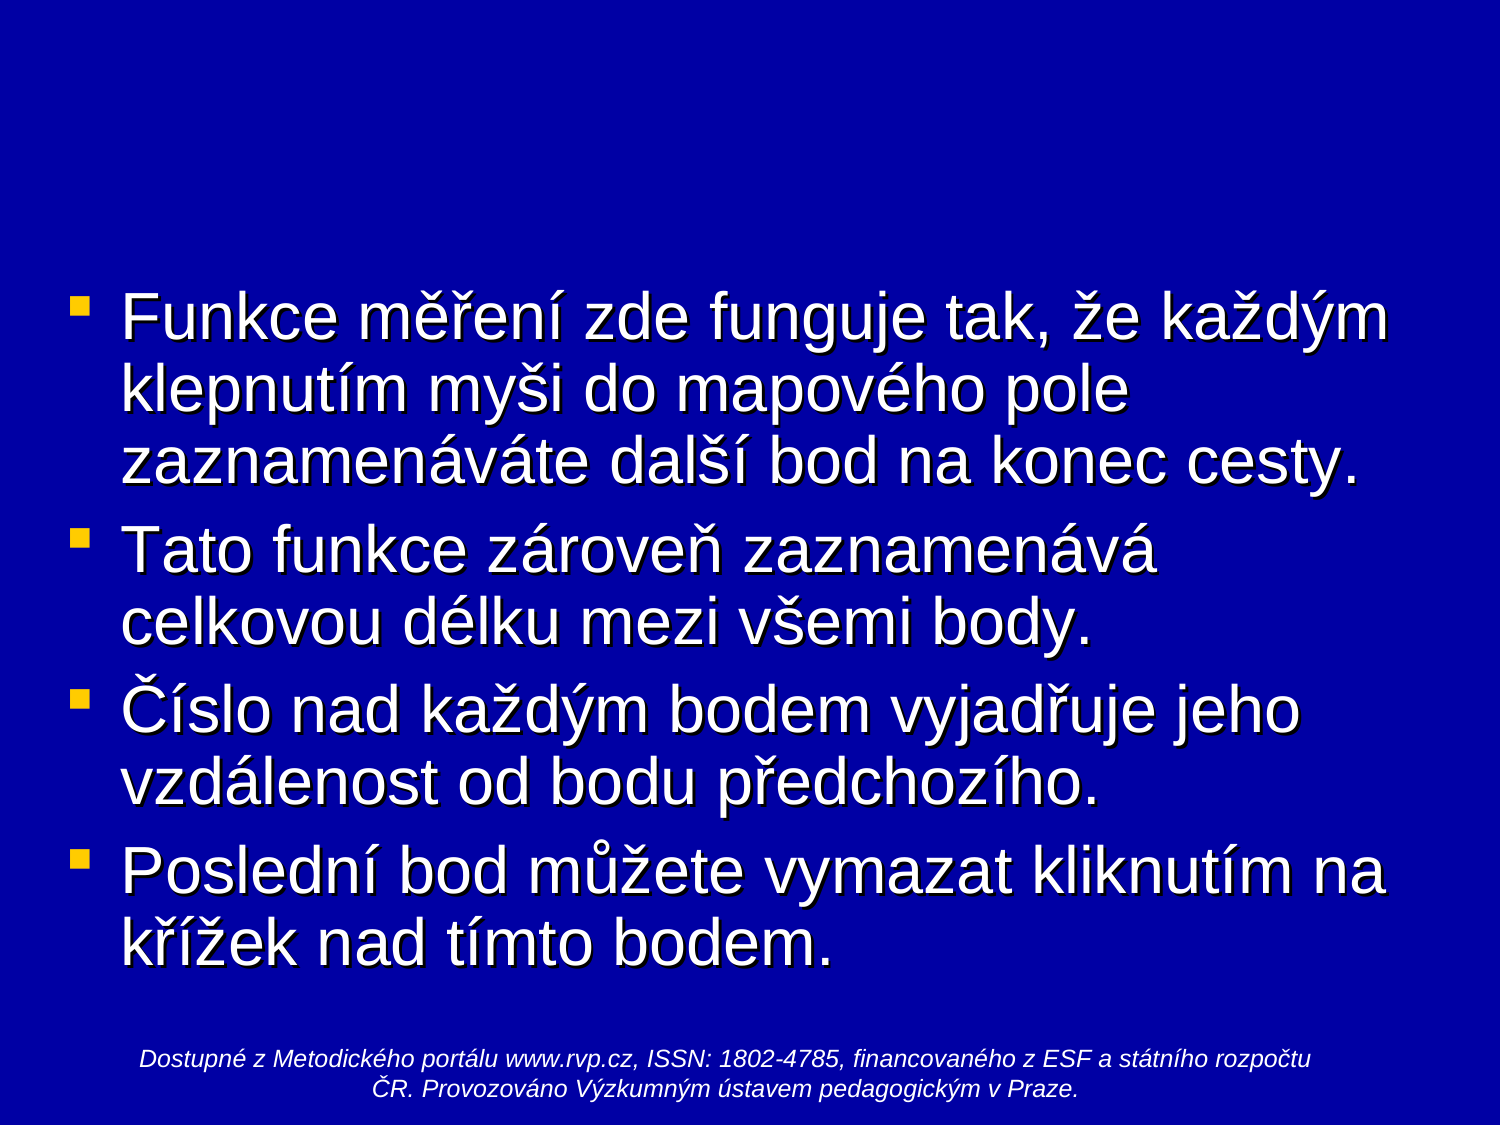

#
Funkce měření zde funguje tak, že každým klepnutím myši do mapového pole zaznamenáváte další bod na konec cesty.
Tato funkce zároveň zaznamenává celkovou délku mezi všemi body.
Číslo nad každým bodem vyjadřuje jeho vzdálenost od bodu předchozího.
Poslední bod můžete vymazat kliknutím na křížek nad tímto bodem.
Dostupné z Metodického portálu www.rvp.cz, ISSN: 1802-4785, financovaného z ESF a státního rozpočtu ČR. Provozováno Výzkumným ústavem pedagogickým v Praze.